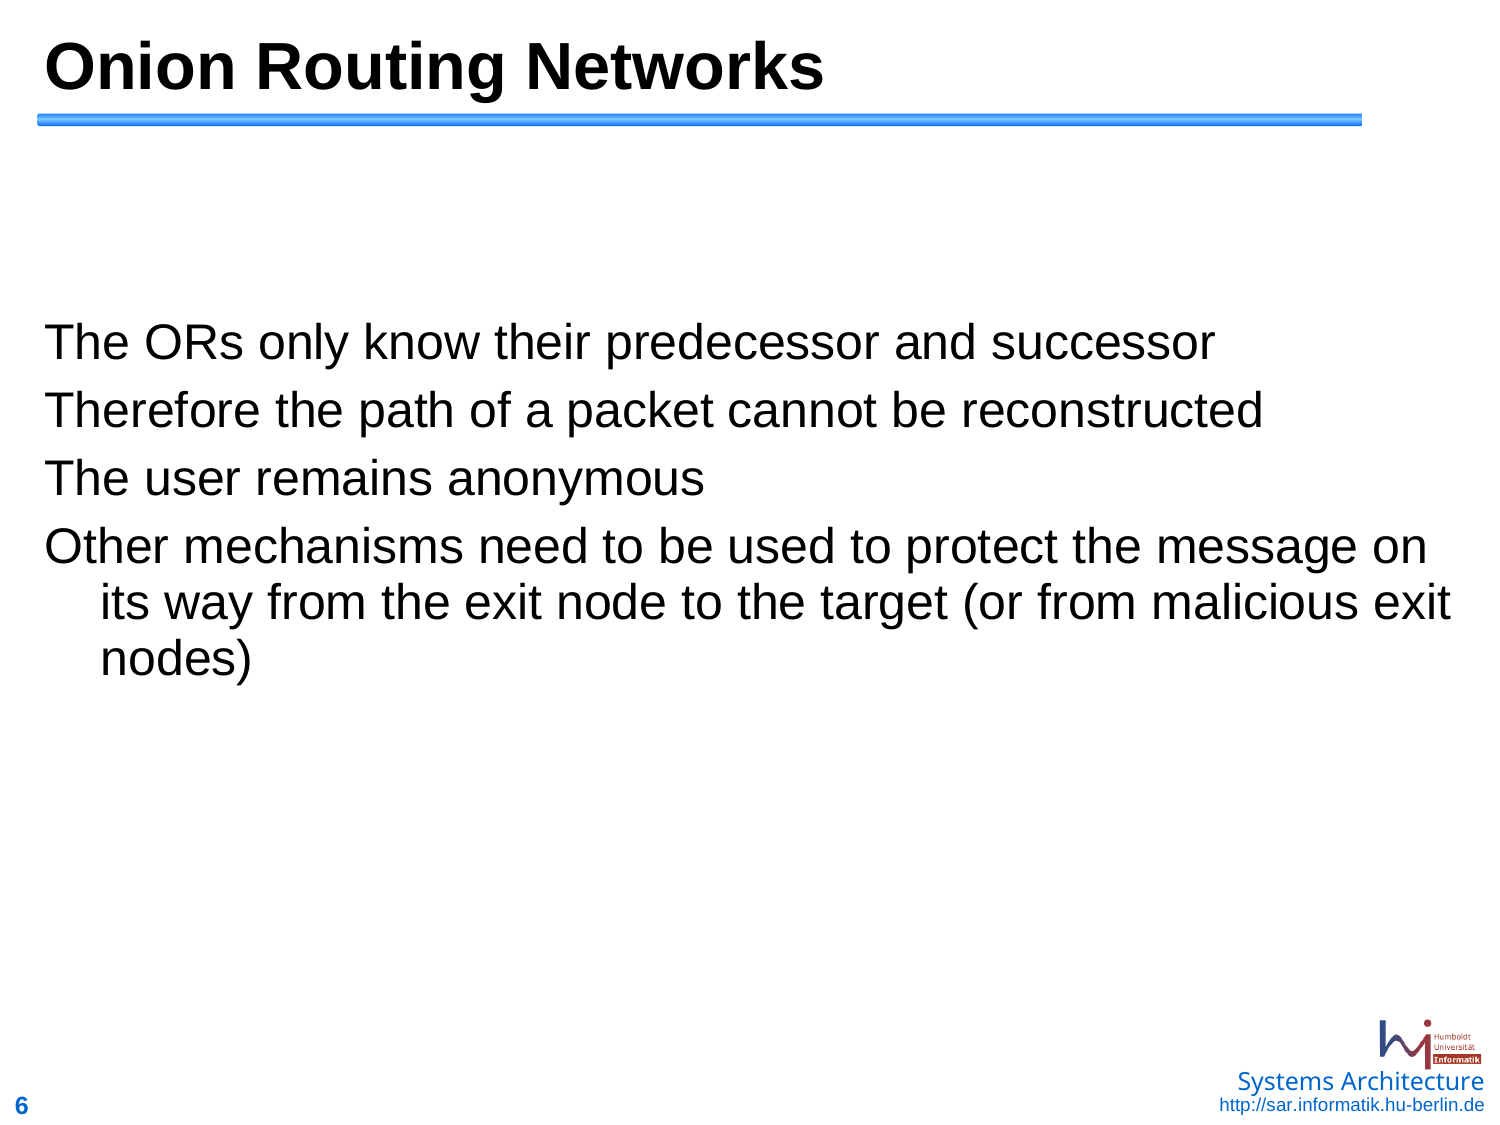

# Onion Routing Networks
The ORs only know their predecessor and successor
Therefore the path of a packet cannot be reconstructed
The user remains anonymous
Other mechanisms need to be used to protect the message on its way from the exit node to the target (or from malicious exit nodes)